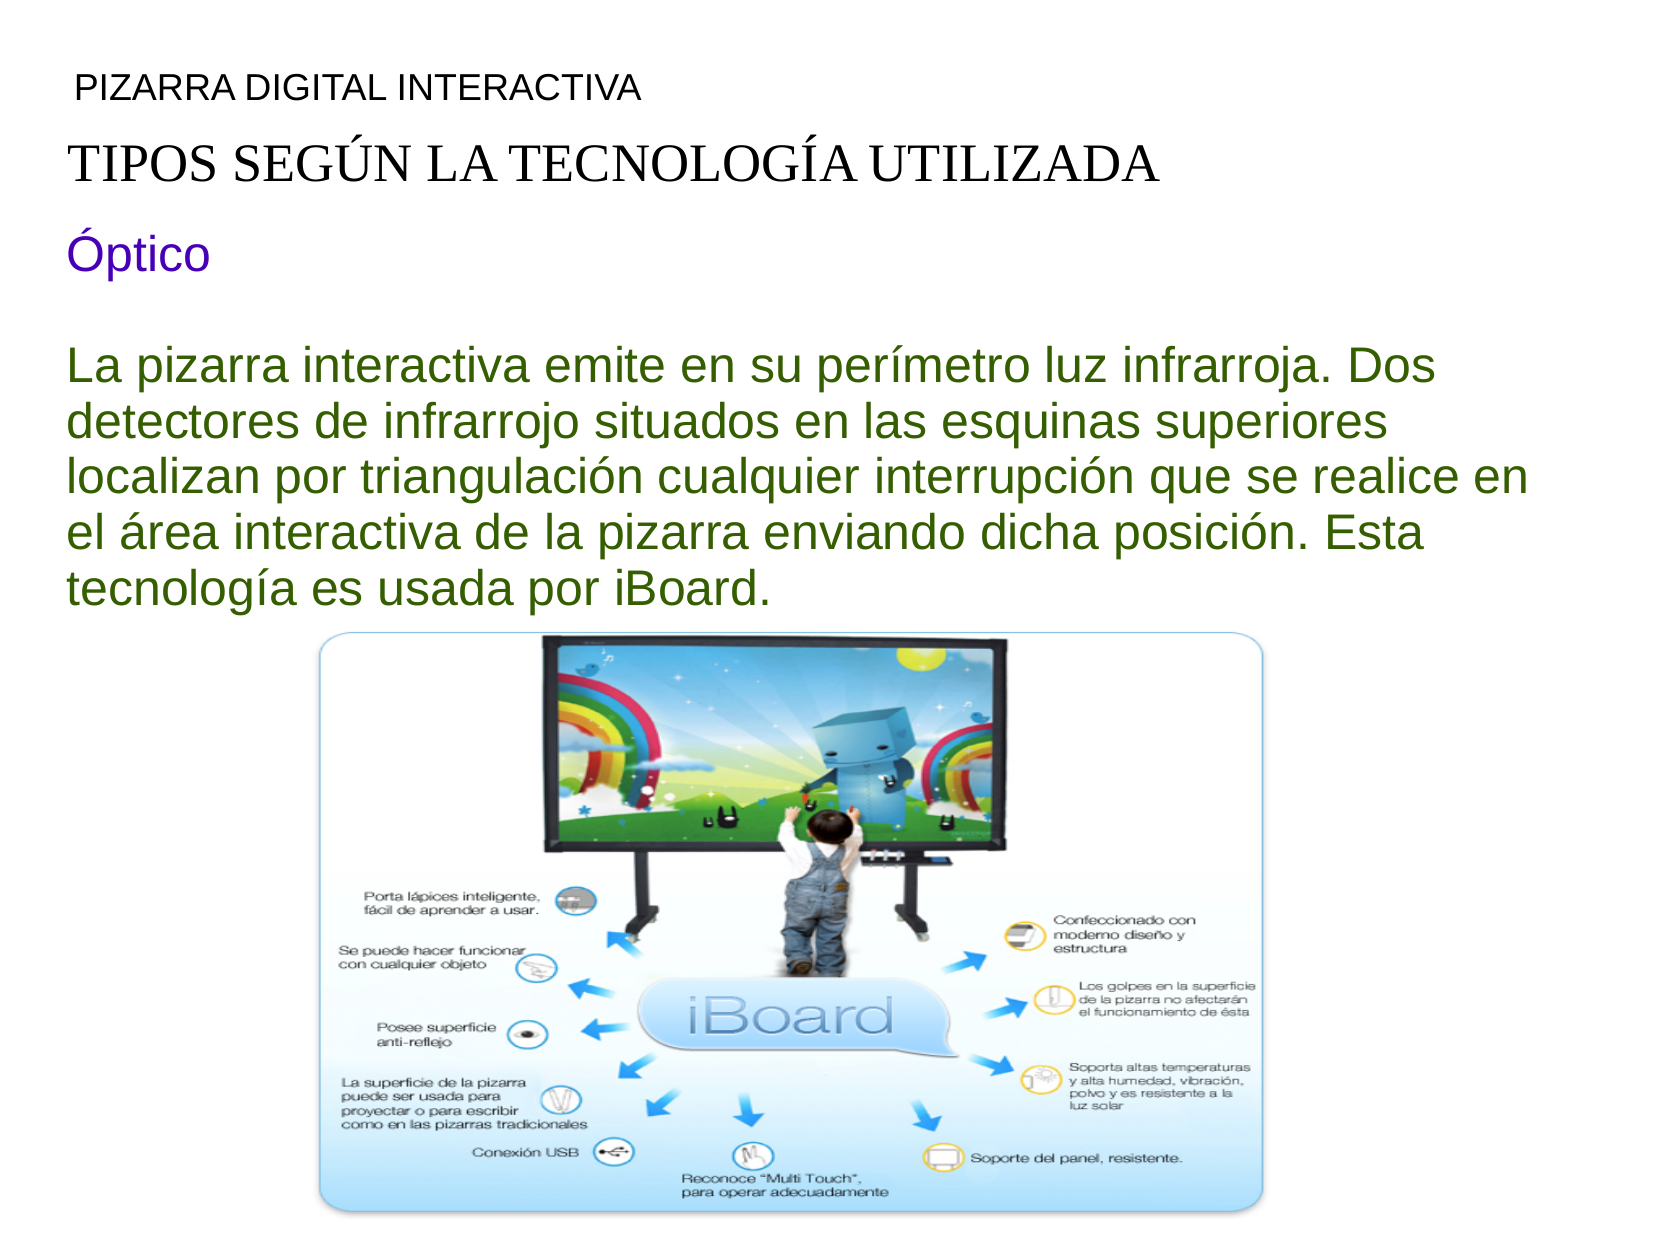

PIZARRA DIGITAL INTERACTIVA
TIPOS SEGÚN LA TECNOLOGÍA UTILIZADA
Óptico
La pizarra interactiva emite en su perímetro luz infrarroja. Dos detectores de infrarrojo situados en las esquinas superiores localizan por triangulación cualquier interrupción que se realice en el área interactiva de la pizarra enviando dicha posición. Esta tecnología es usada por iBoard.